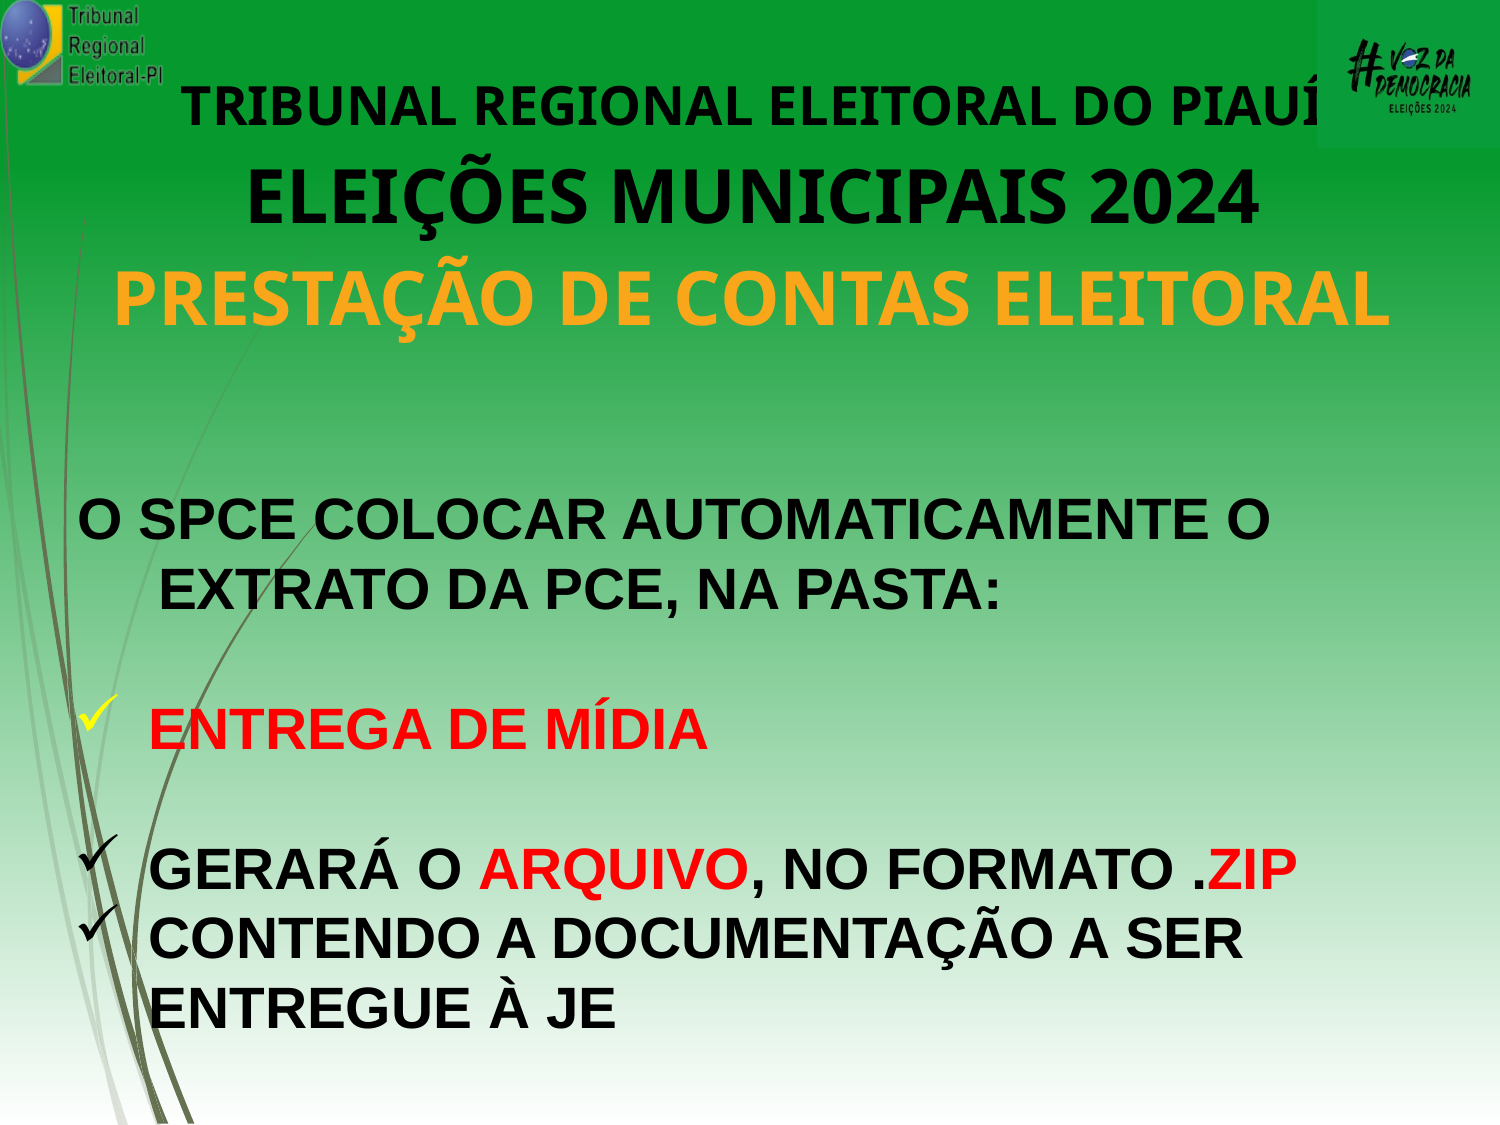

TRIBUNAL REGIONAL ELEITORAL DO PIAUÍ
ELEIÇÕES MUNICIPAIS 2024
PRESTAÇÃO DE CONTAS ELEITORAL
O SPCE COLOCAR AUTOMATICAMENTE O EXTRATO DA PCE, NA PASTA:
ENTREGA DE MÍDIA
GERARÁ O ARQUIVO, NO FORMATO .ZIP
CONTENDO A DOCUMENTAÇÃO A SER ENTREGUE À JE